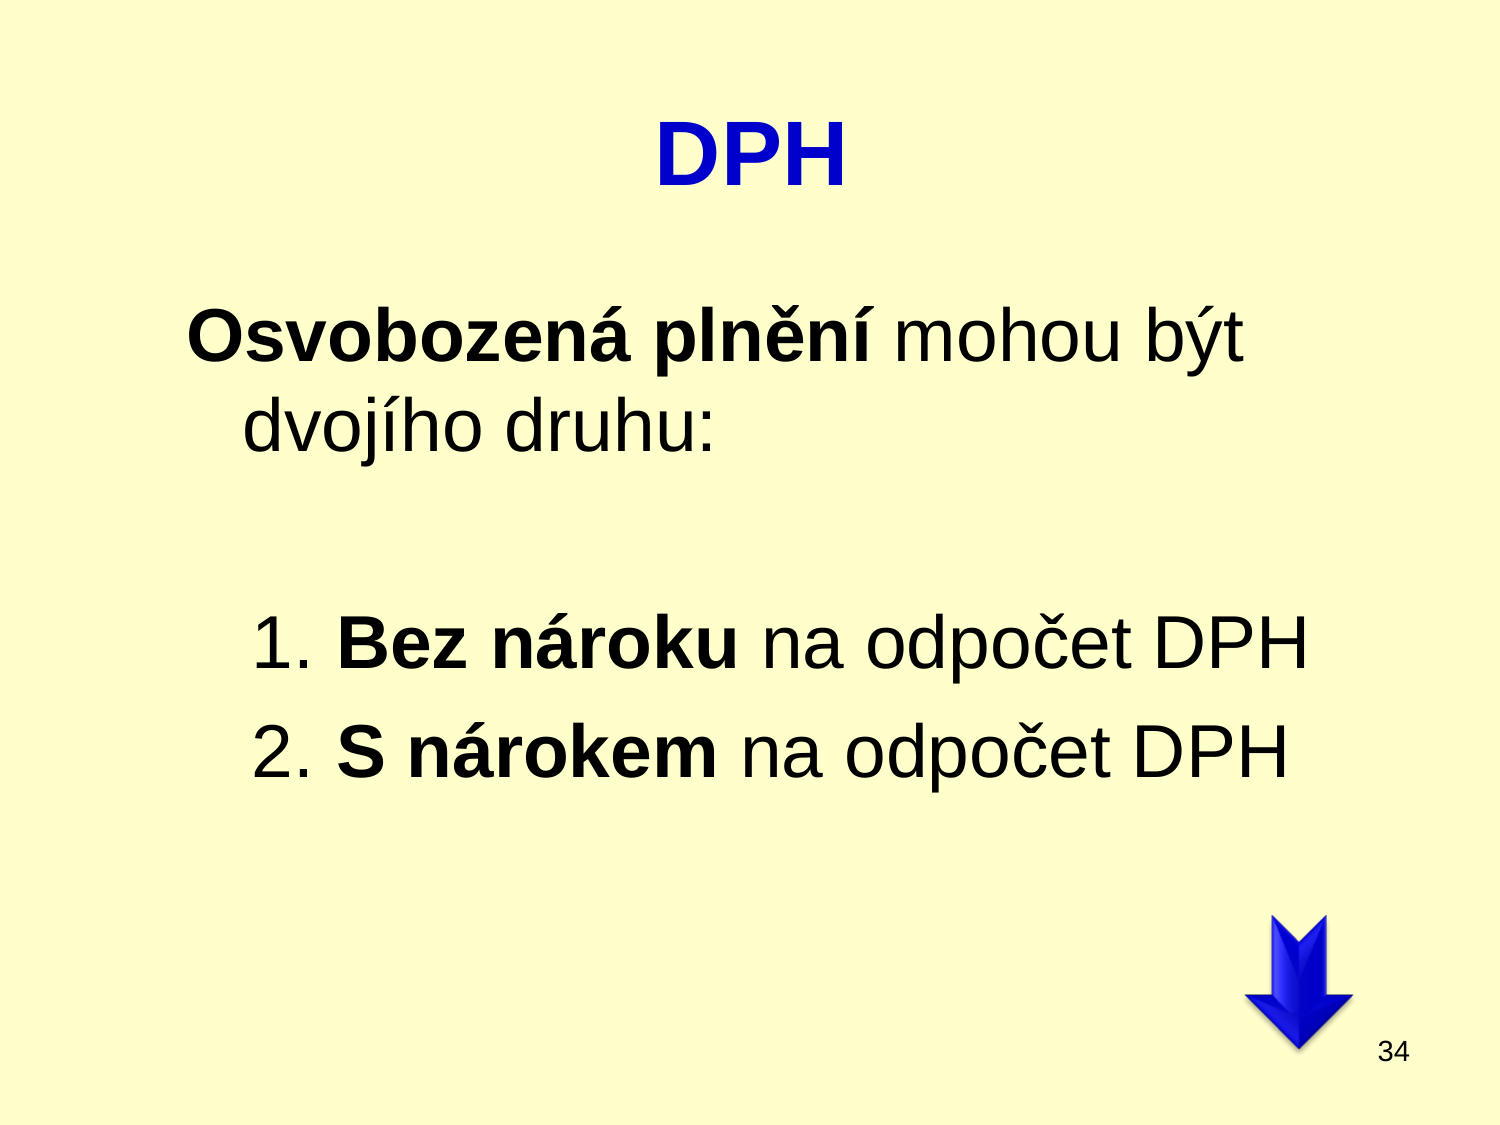

# DPH
Osvobozená plnění mohou být dvojího druhu:
	Bez nároku na odpočet DPH
	S nárokem na odpočet DPH